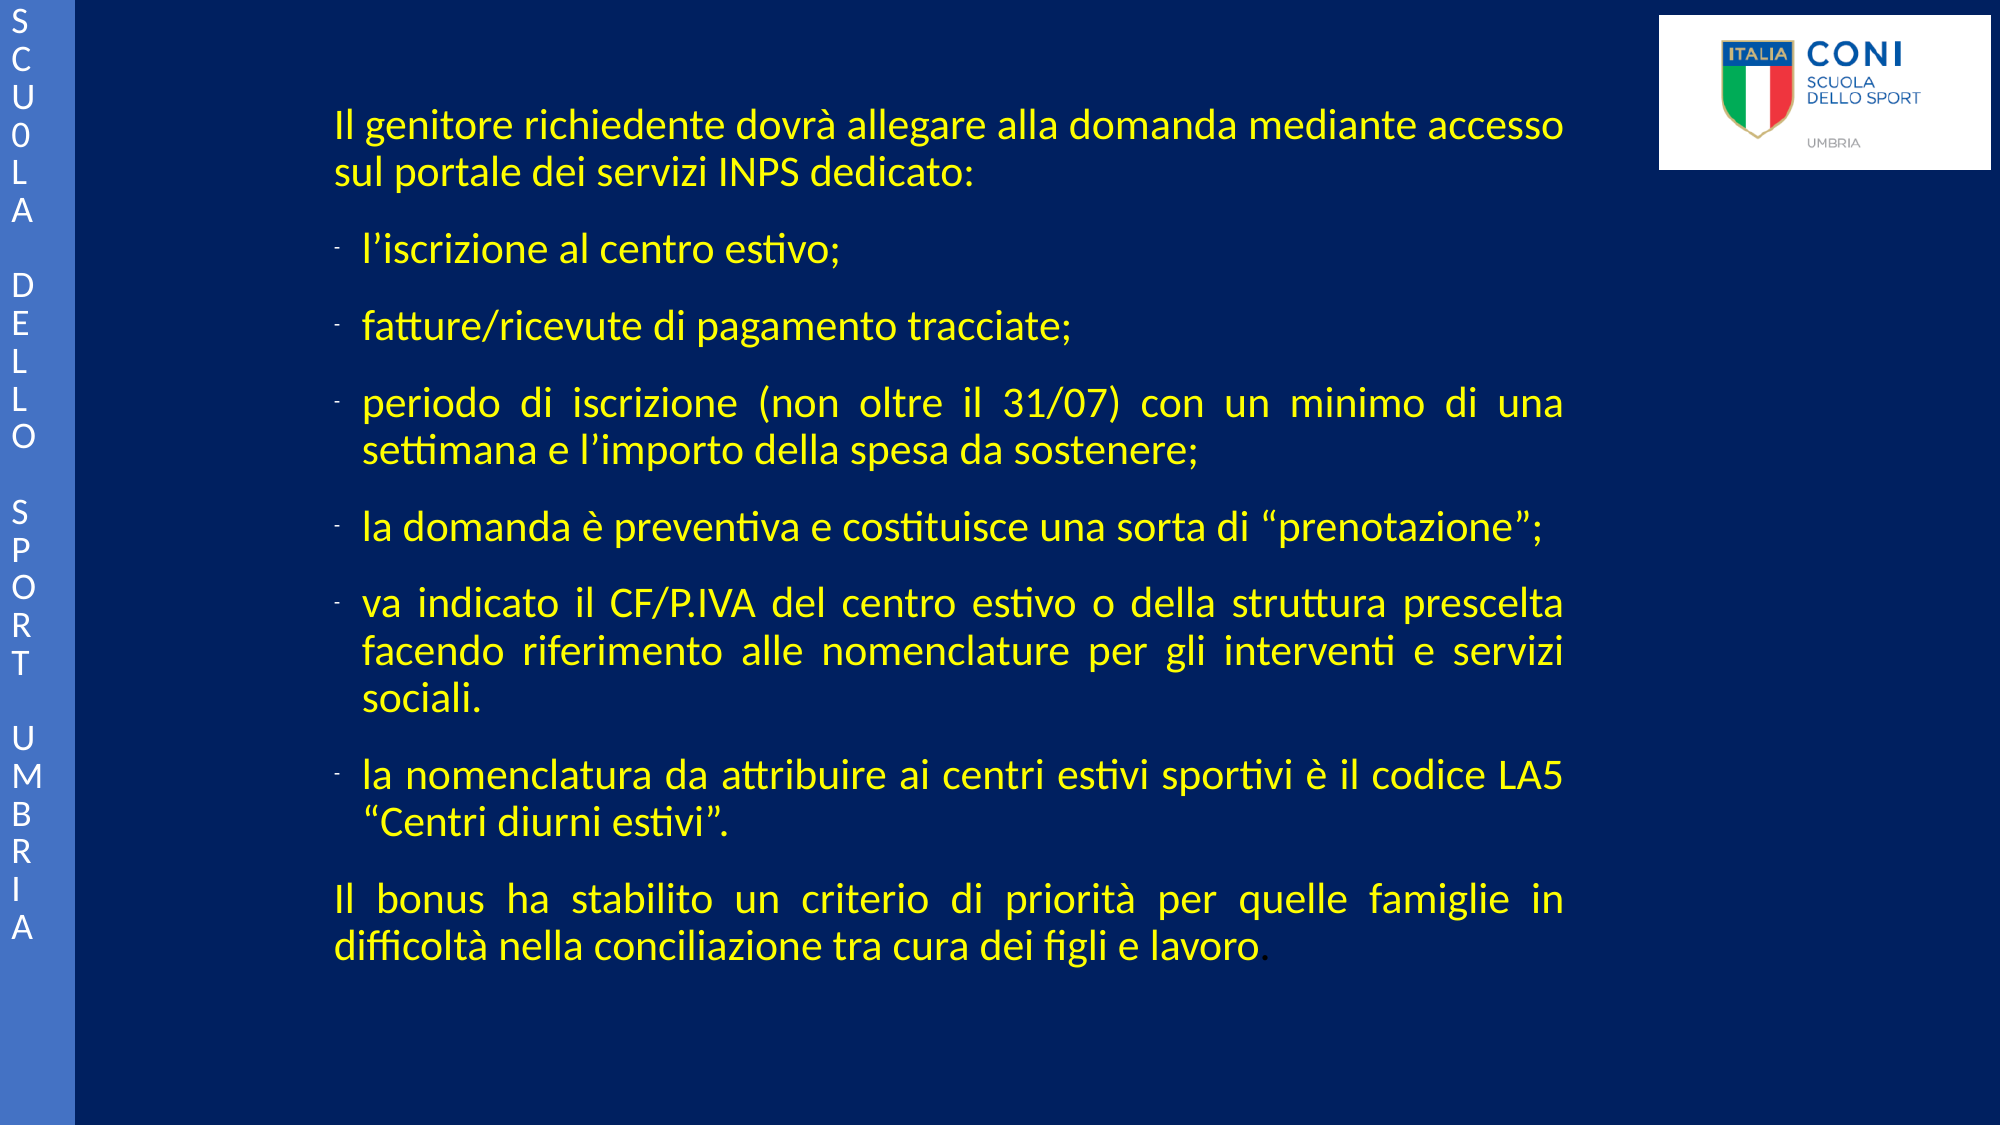

| S C U  0 L A D E L L O S P O R T U M B R I A |
| --- |
# Il genitore richiedente dovrà allegare alla domanda mediante accesso sul portale dei servizi INPS dedicato:
l’iscrizione al centro estivo;
fatture/ricevute di pagamento tracciate;
periodo di iscrizione (non oltre il 31/07) con un minimo di una settimana e l’importo della spesa da sostenere;
la domanda è preventiva e costituisce una sorta di “prenotazione”;
va indicato il CF/P.IVA del centro estivo o della struttura prescelta facendo riferimento alle nomenclature per gli interventi e servizi sociali.
la nomenclatura da attribuire ai centri estivi sportivi è il codice LA5 “Centri diurni estivi”.
Il bonus ha stabilito un criterio di priorità per quelle famiglie in difficoltà nella conciliazione tra cura dei figli e lavoro.